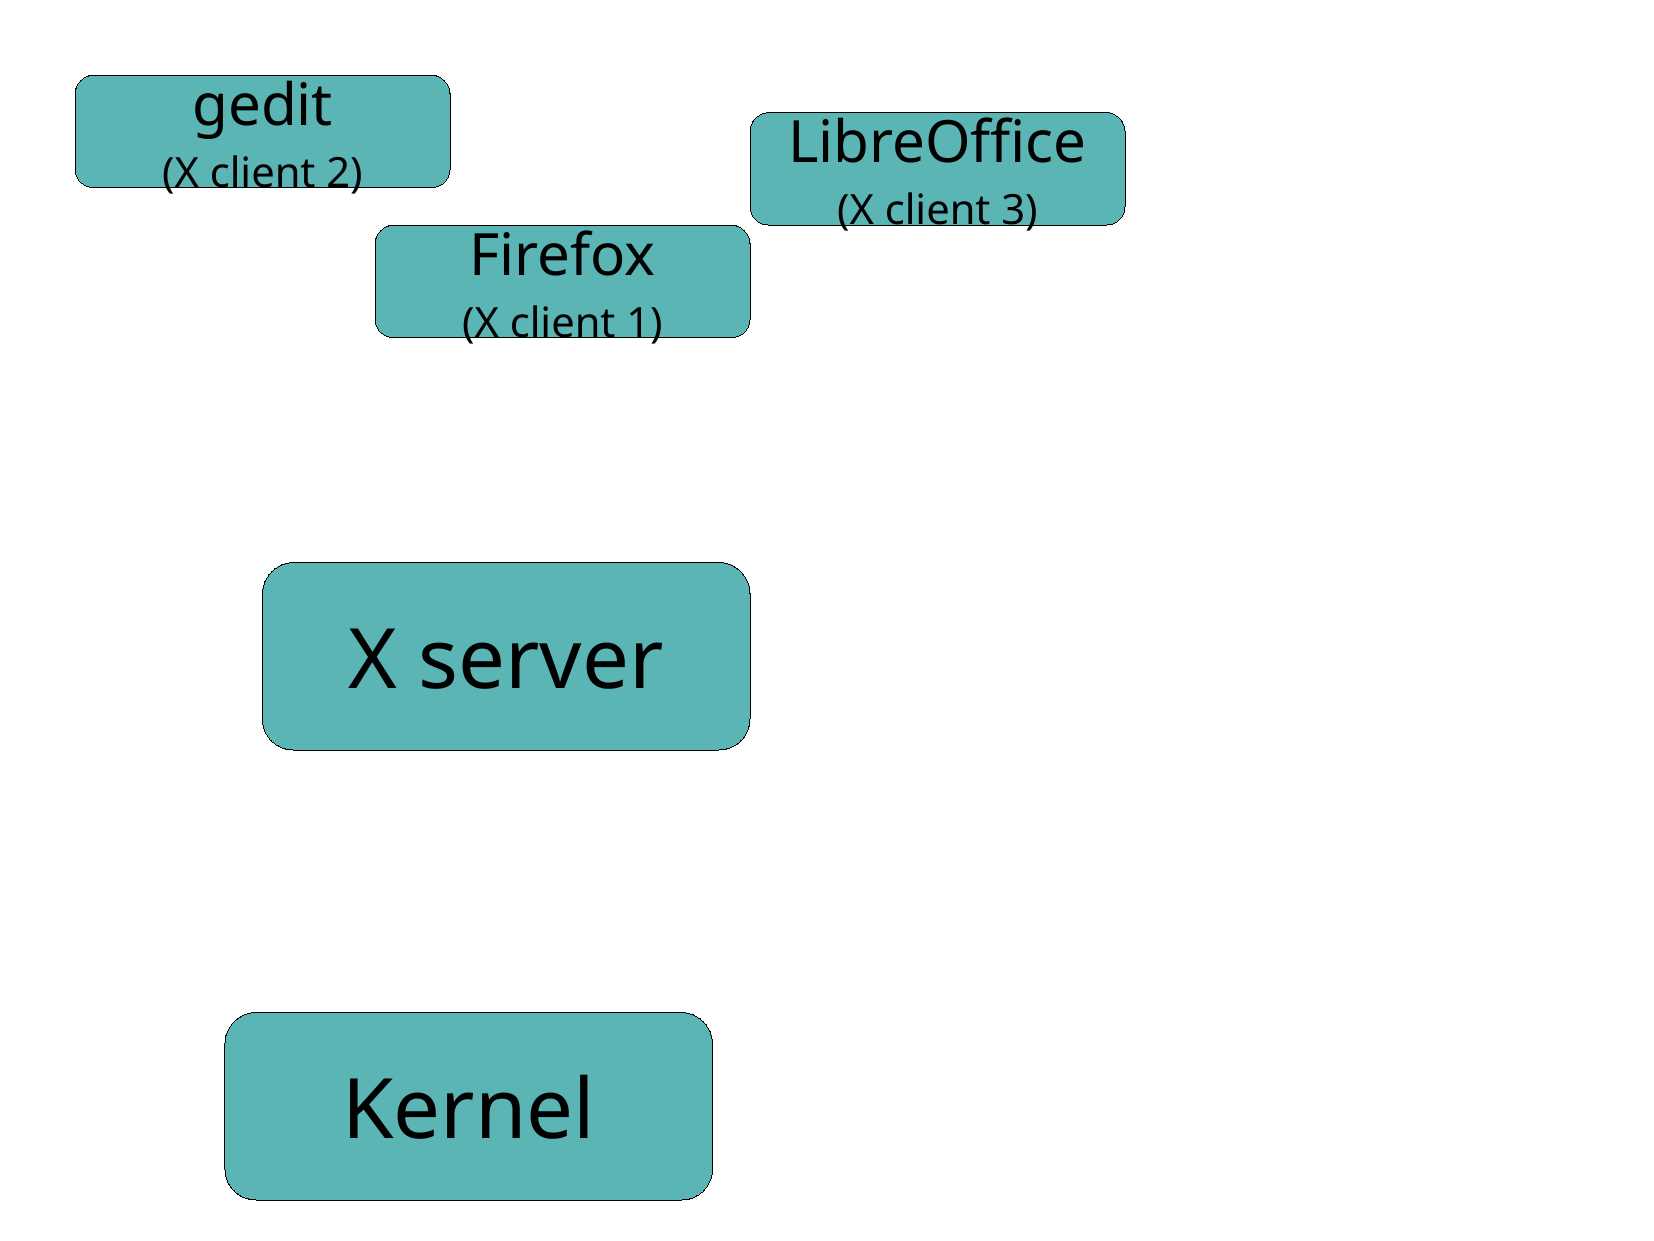

gedit
(X client 2)
LibreOffice
(X client 3)
Firefox
(X client 1)
X server
Kernel